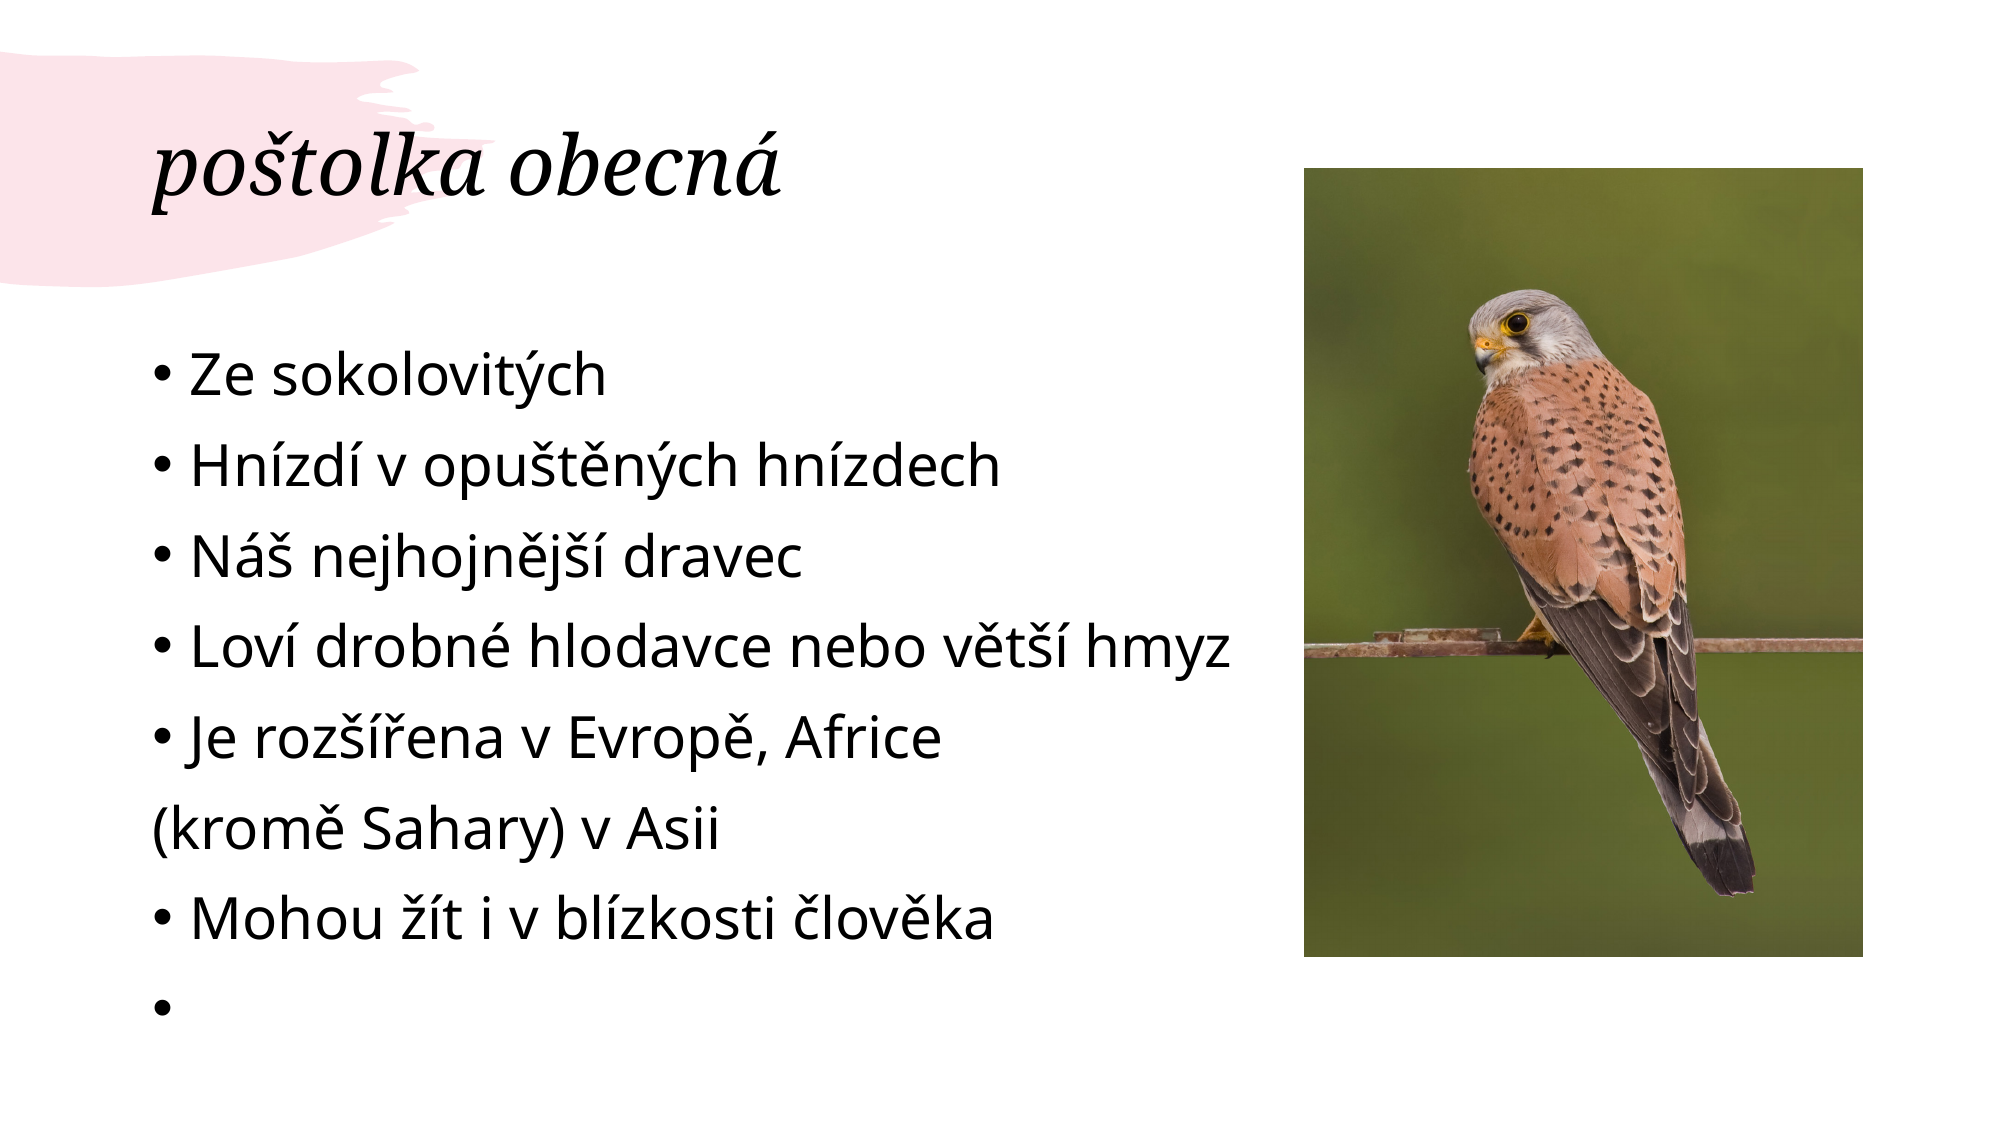

# poštolka obecná
Ze sokolovitých
Hnízdí v opuštěných hnízdech
Náš nejhojnější dravec
Loví drobné hlodavce nebo větší hmyz
Je rozšířena v Evropě, Africe
(kromě Sahary) v Asii
Mohou žít i v blízkosti člověka